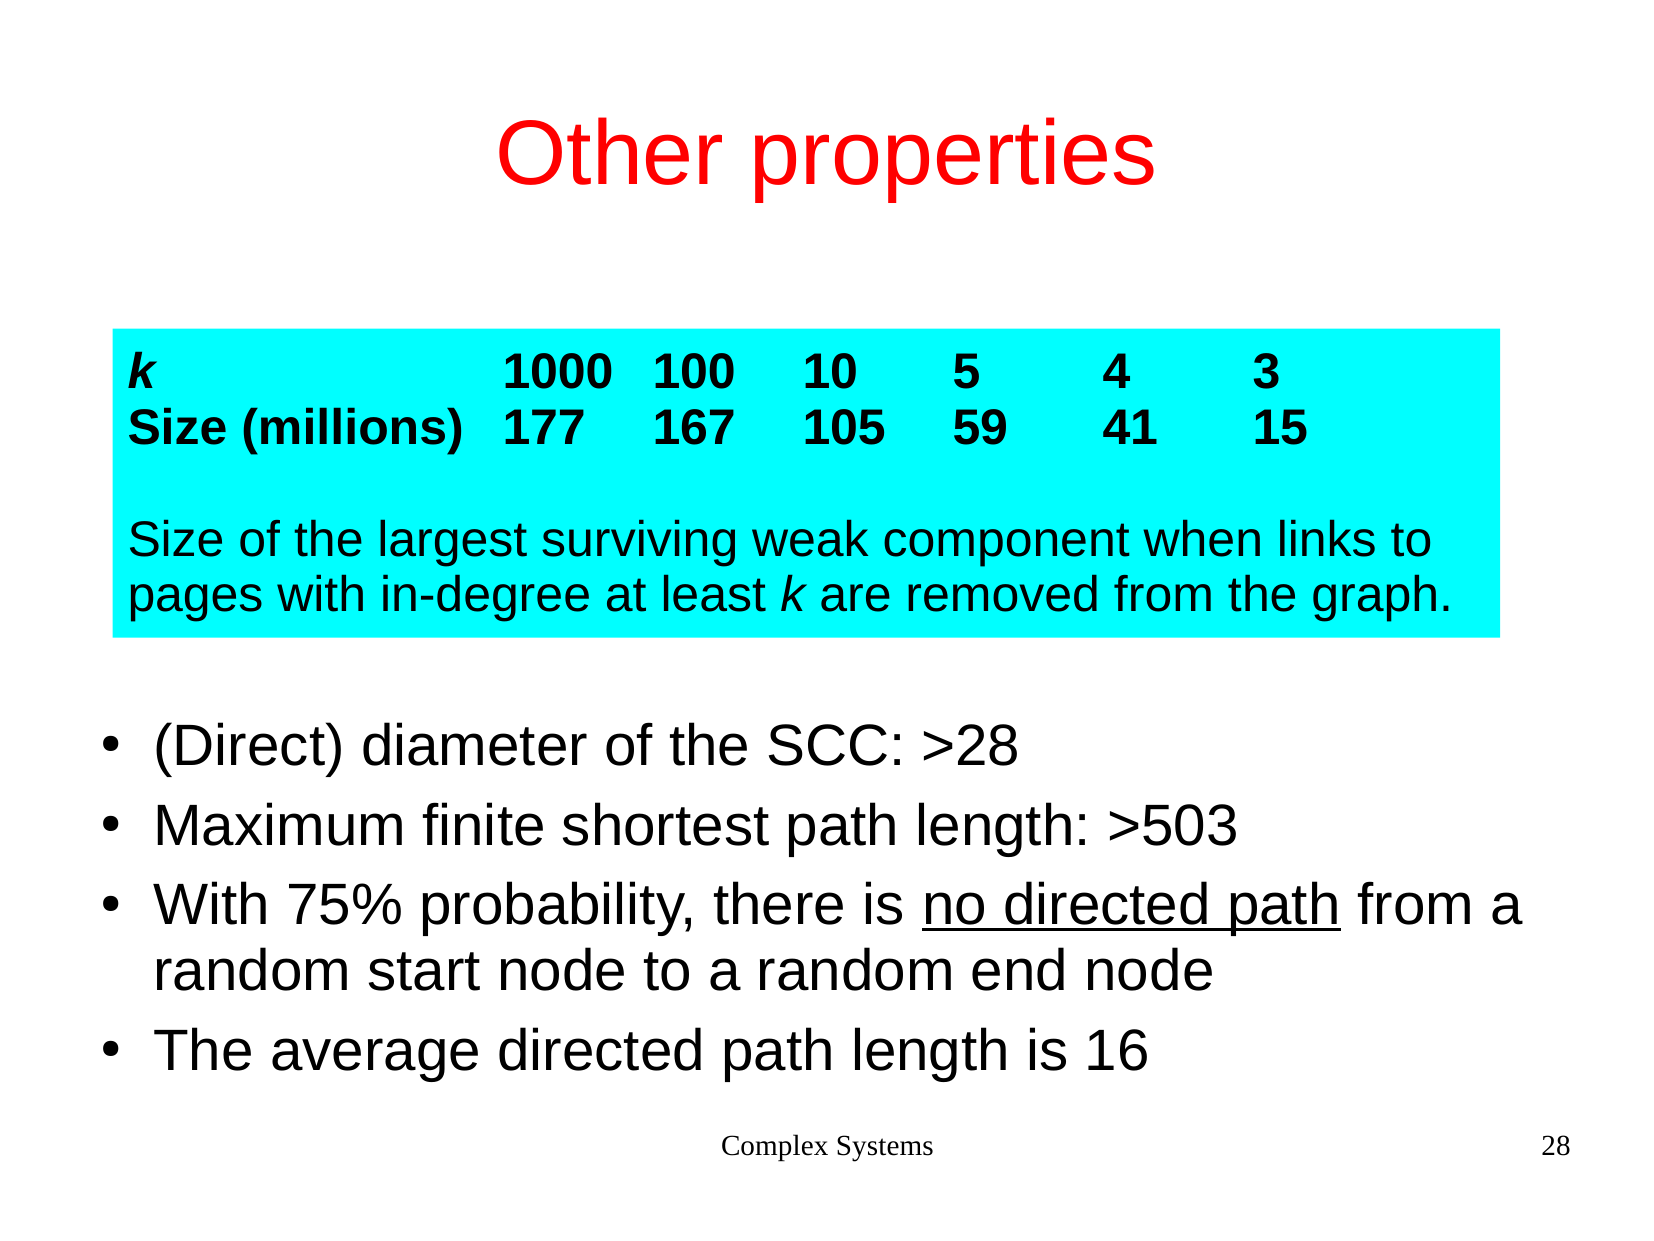

# Other properties
k 					1000 	100 	10 		5 		4 		3
Size (millions) 	177 	167 	105 	59 		41 		15
Size of the largest surviving weak component when links to pages with in-degree at least k are removed from the graph.
(Direct) diameter of the SCC: >28
Maximum finite shortest path length: >503
With 75% probability, there is no directed path from a random start node to a random end node
The average directed path length is 16
Complex Systems
28